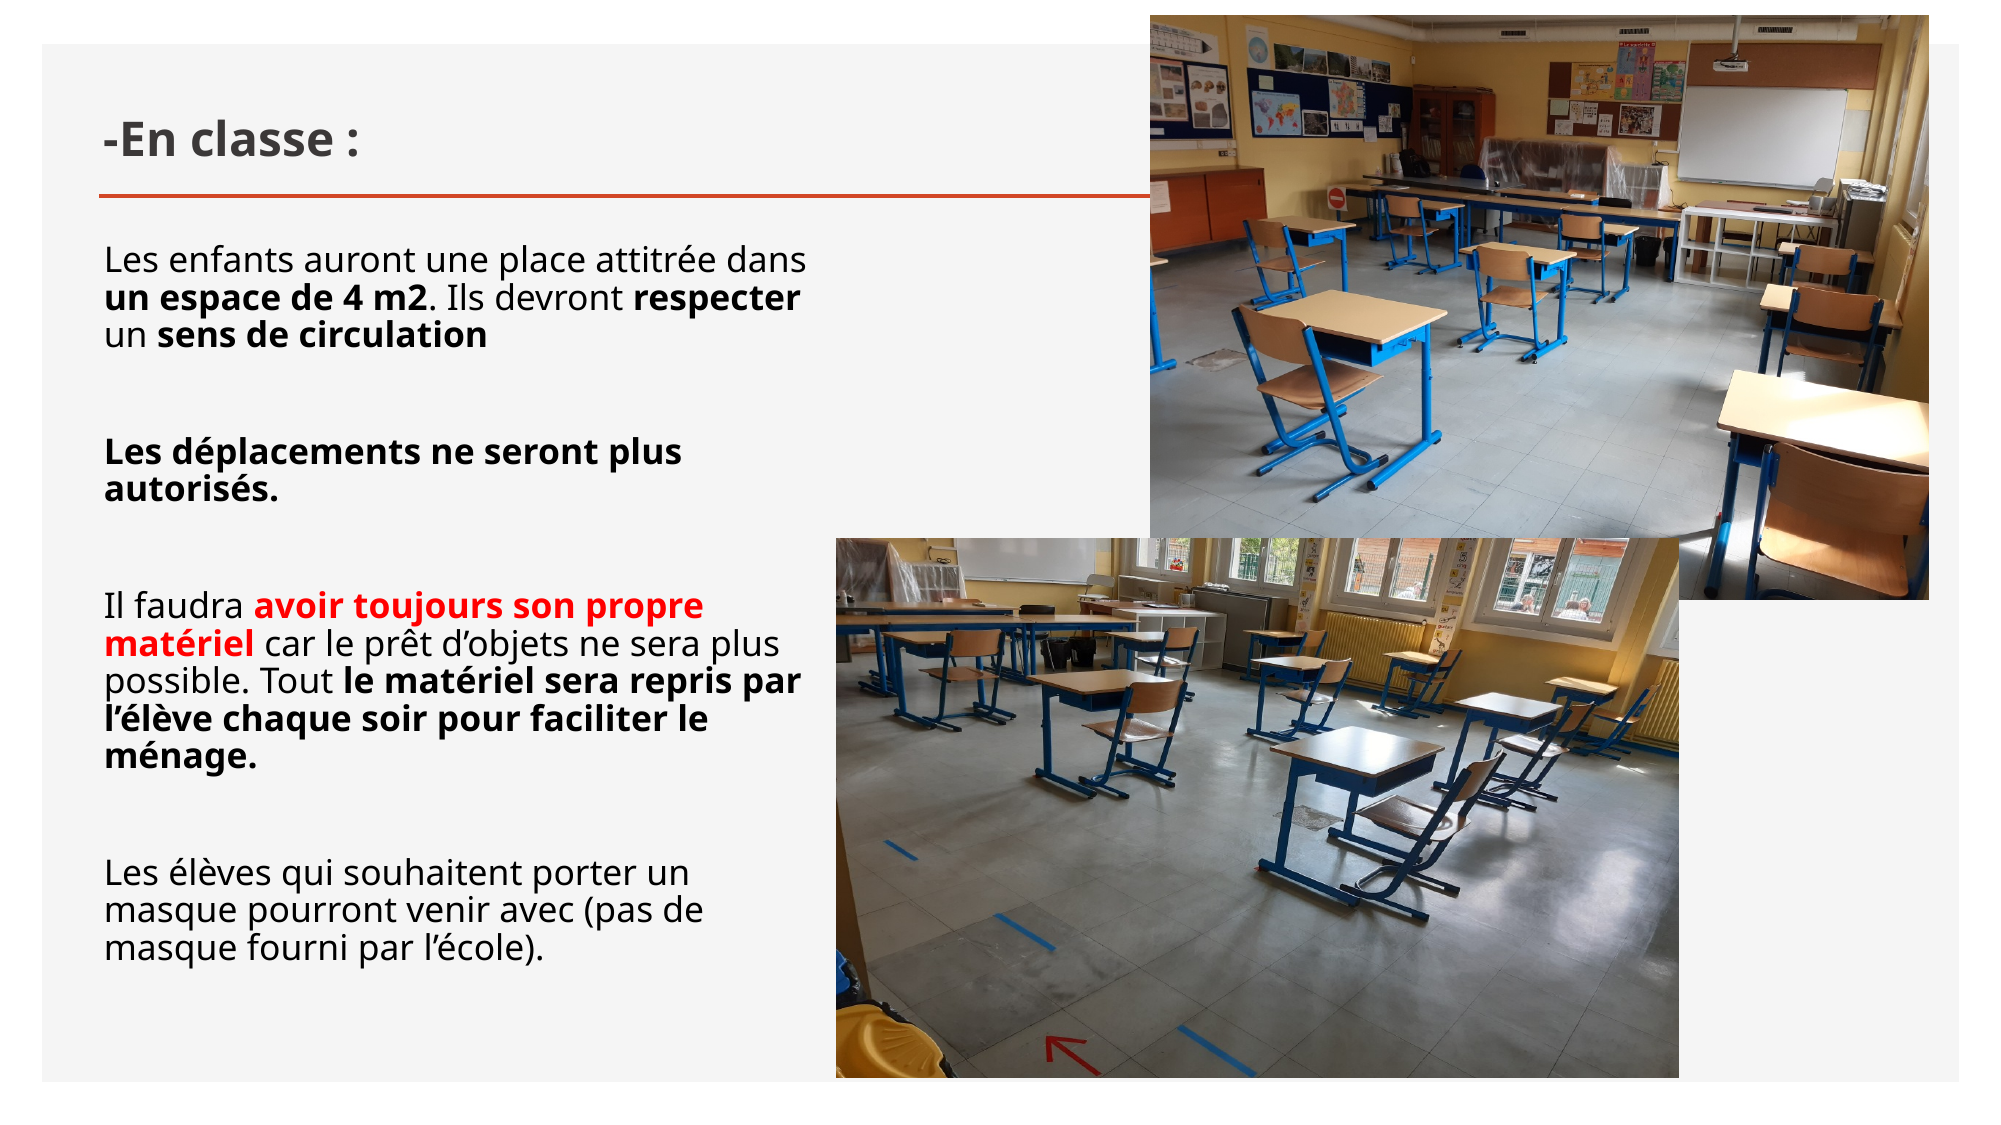

# -En classe :
Les enfants auront une place attitrée dans un espace de 4 m2. Ils devront respecter un sens de circulation
Les déplacements ne seront plus autorisés.
Il faudra avoir toujours son propre matériel car le prêt d’objets ne sera plus possible. Tout le matériel sera repris par l’élève chaque soir pour faciliter le ménage.
Les élèves qui souhaitent porter un masque pourront venir avec (pas de masque fourni par l’école).